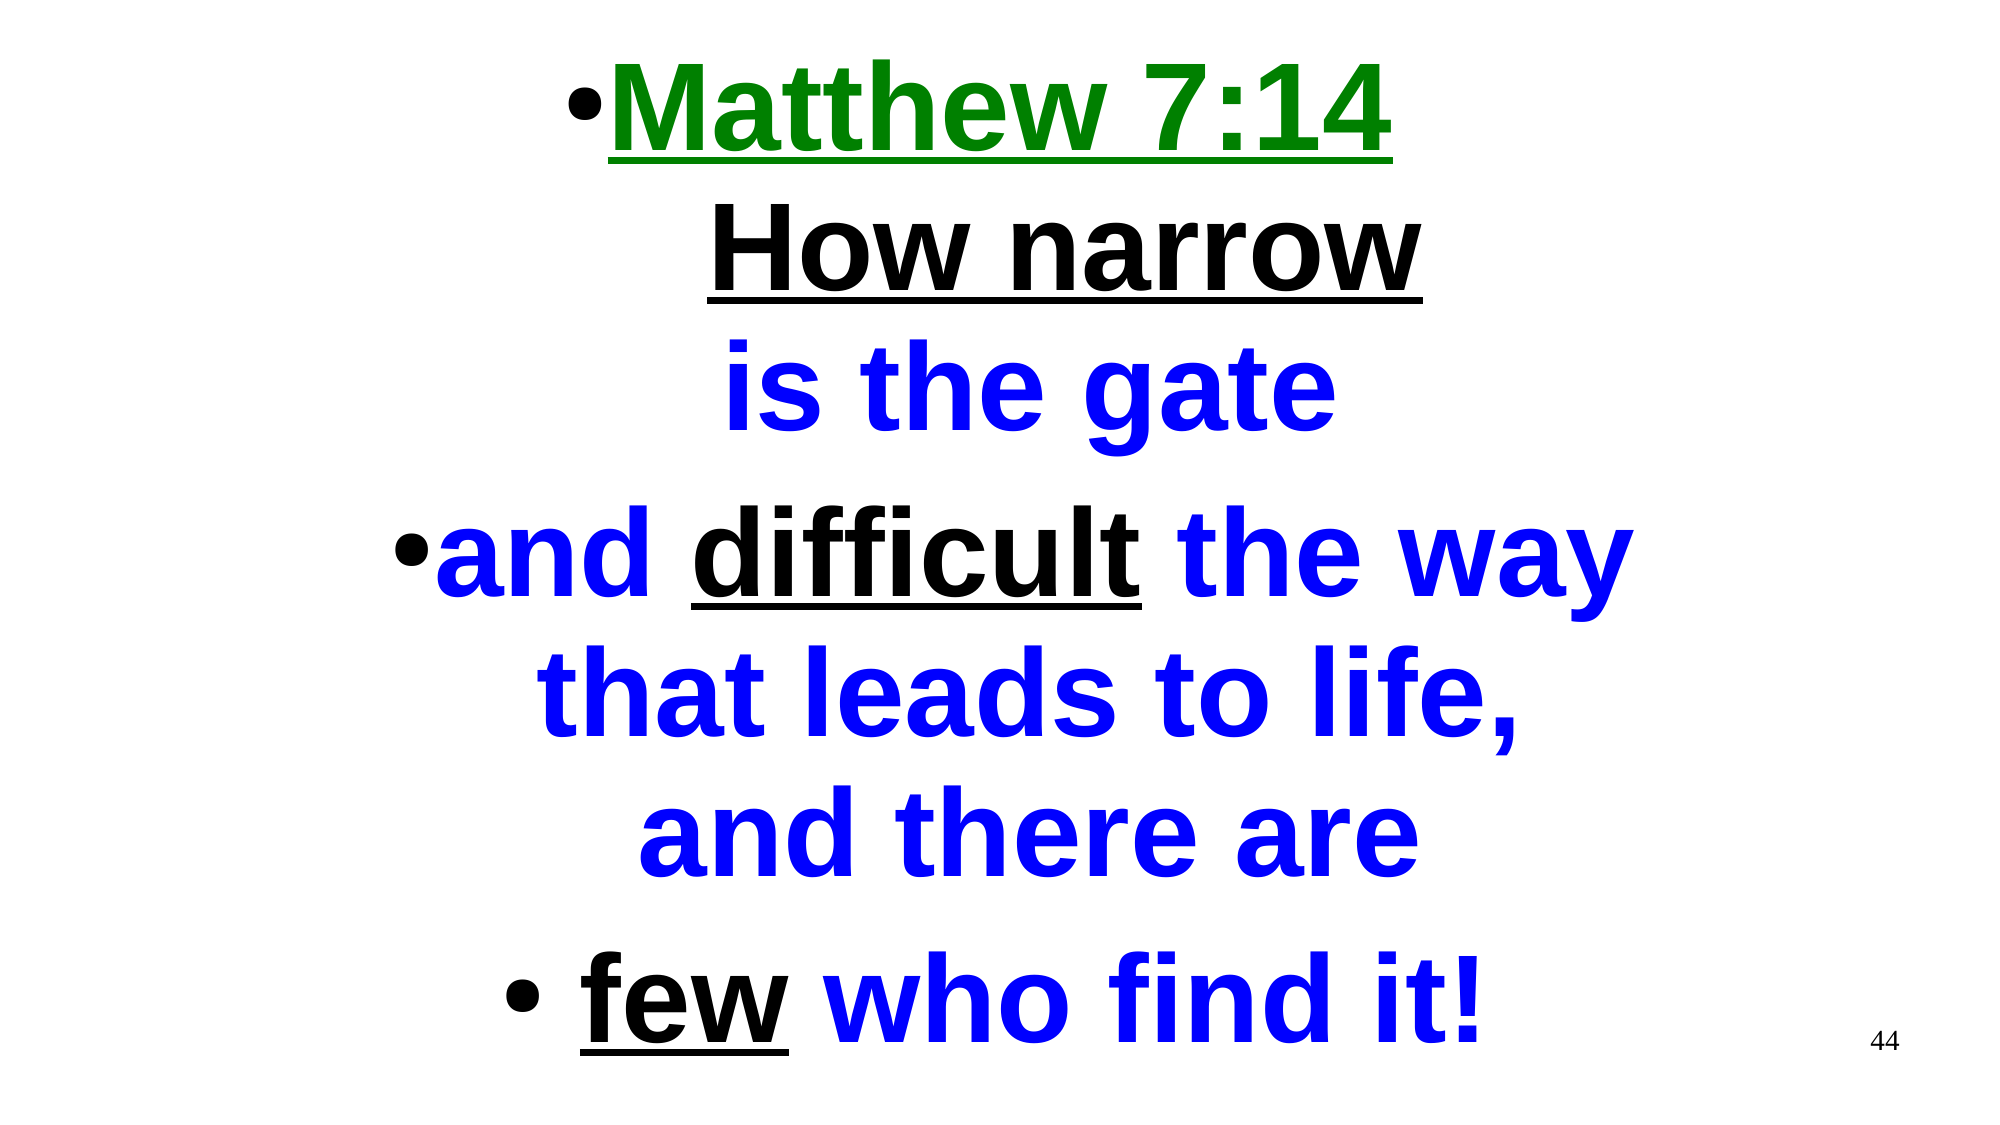

# Matthew 7:14    How narrow is the gate
and difficult the way
 that leads to life,
and there are
 few who find it!
44